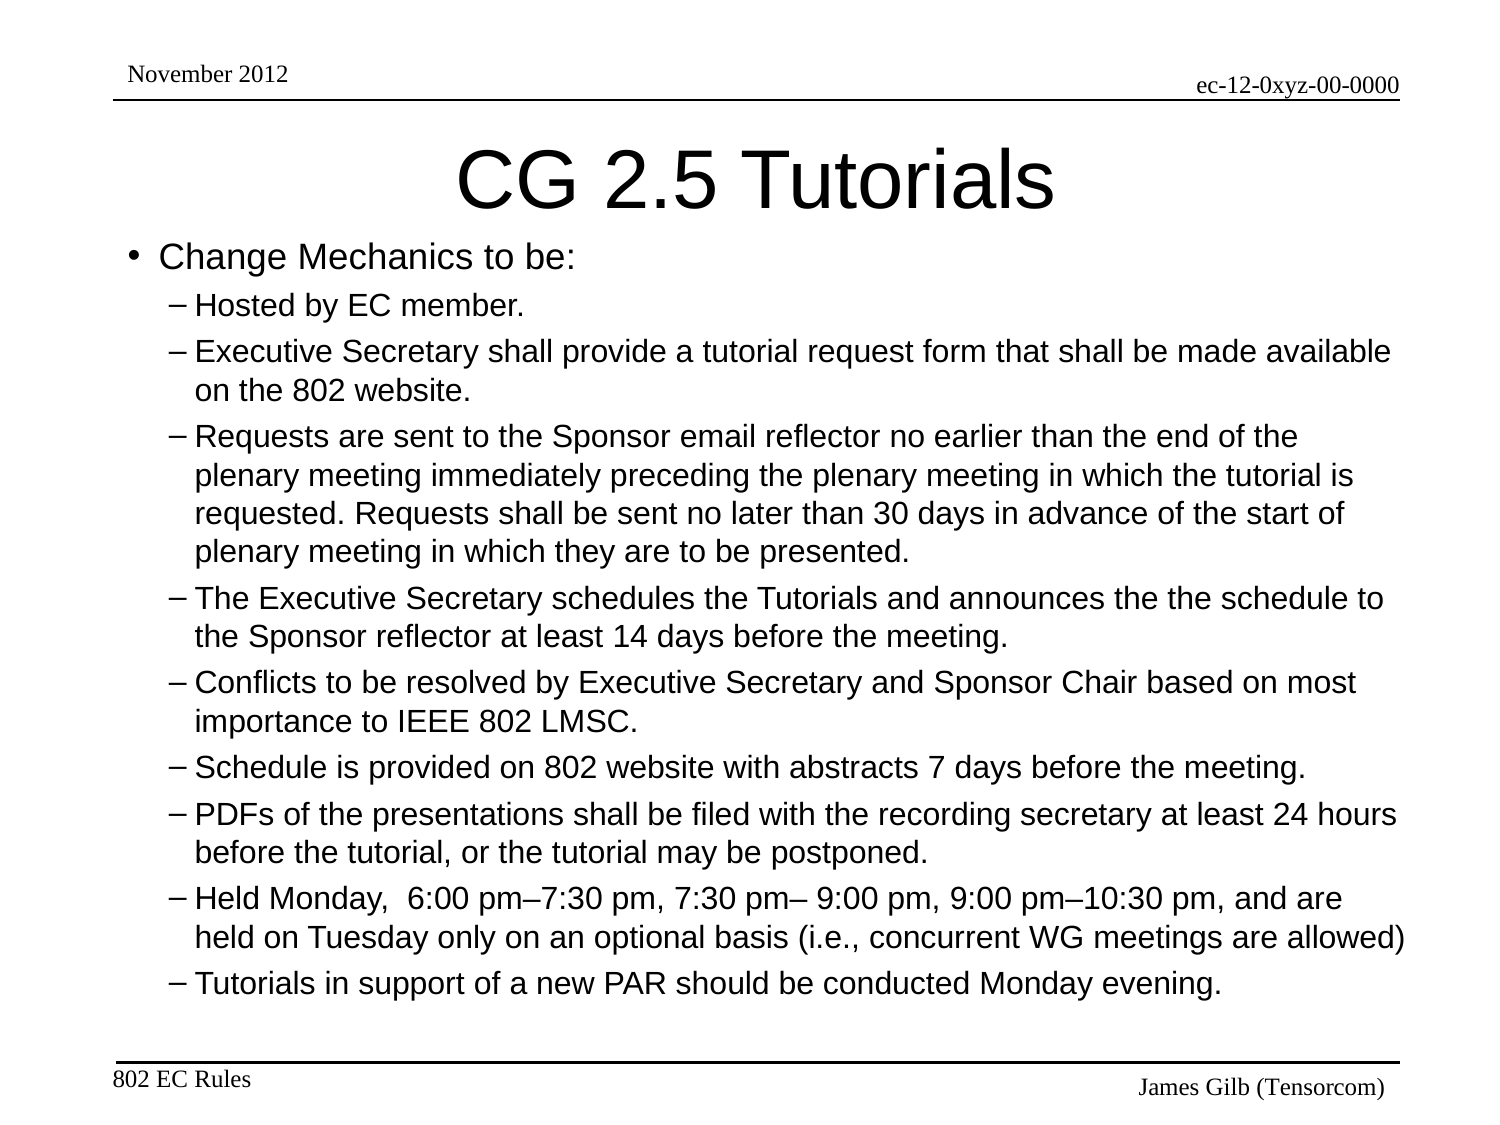

# CG 2.5 Tutorials
Change Mechanics to be:
Hosted by EC member.
Executive Secretary shall provide a tutorial request form that shall be made available on the 802 website.
Requests are sent to the Sponsor email reflector no earlier than the end of the plenary meeting immediately preceding the plenary meeting in which the tutorial is requested. Requests shall be sent no later than 30 days in advance of the start of plenary meeting in which they are to be presented.
The Executive Secretary schedules the Tutorials and announces the the schedule to the Sponsor reflector at least 14 days before the meeting.
Conflicts to be resolved by Executive Secretary and Sponsor Chair based on most importance to IEEE 802 LMSC.
Schedule is provided on 802 website with abstracts 7 days before the meeting.
PDFs of the presentations shall be filed with the recording secretary at least 24 hours before the tutorial, or the tutorial may be postponed.
Held Monday, 6:00 pm–7:30 pm, 7:30 pm– 9:00 pm, 9:00 pm–10:30 pm, and are held on Tuesday only on an optional basis (i.e., concurrent WG meetings are allowed)
Tutorials in support of a new PAR should be conducted Monday evening.